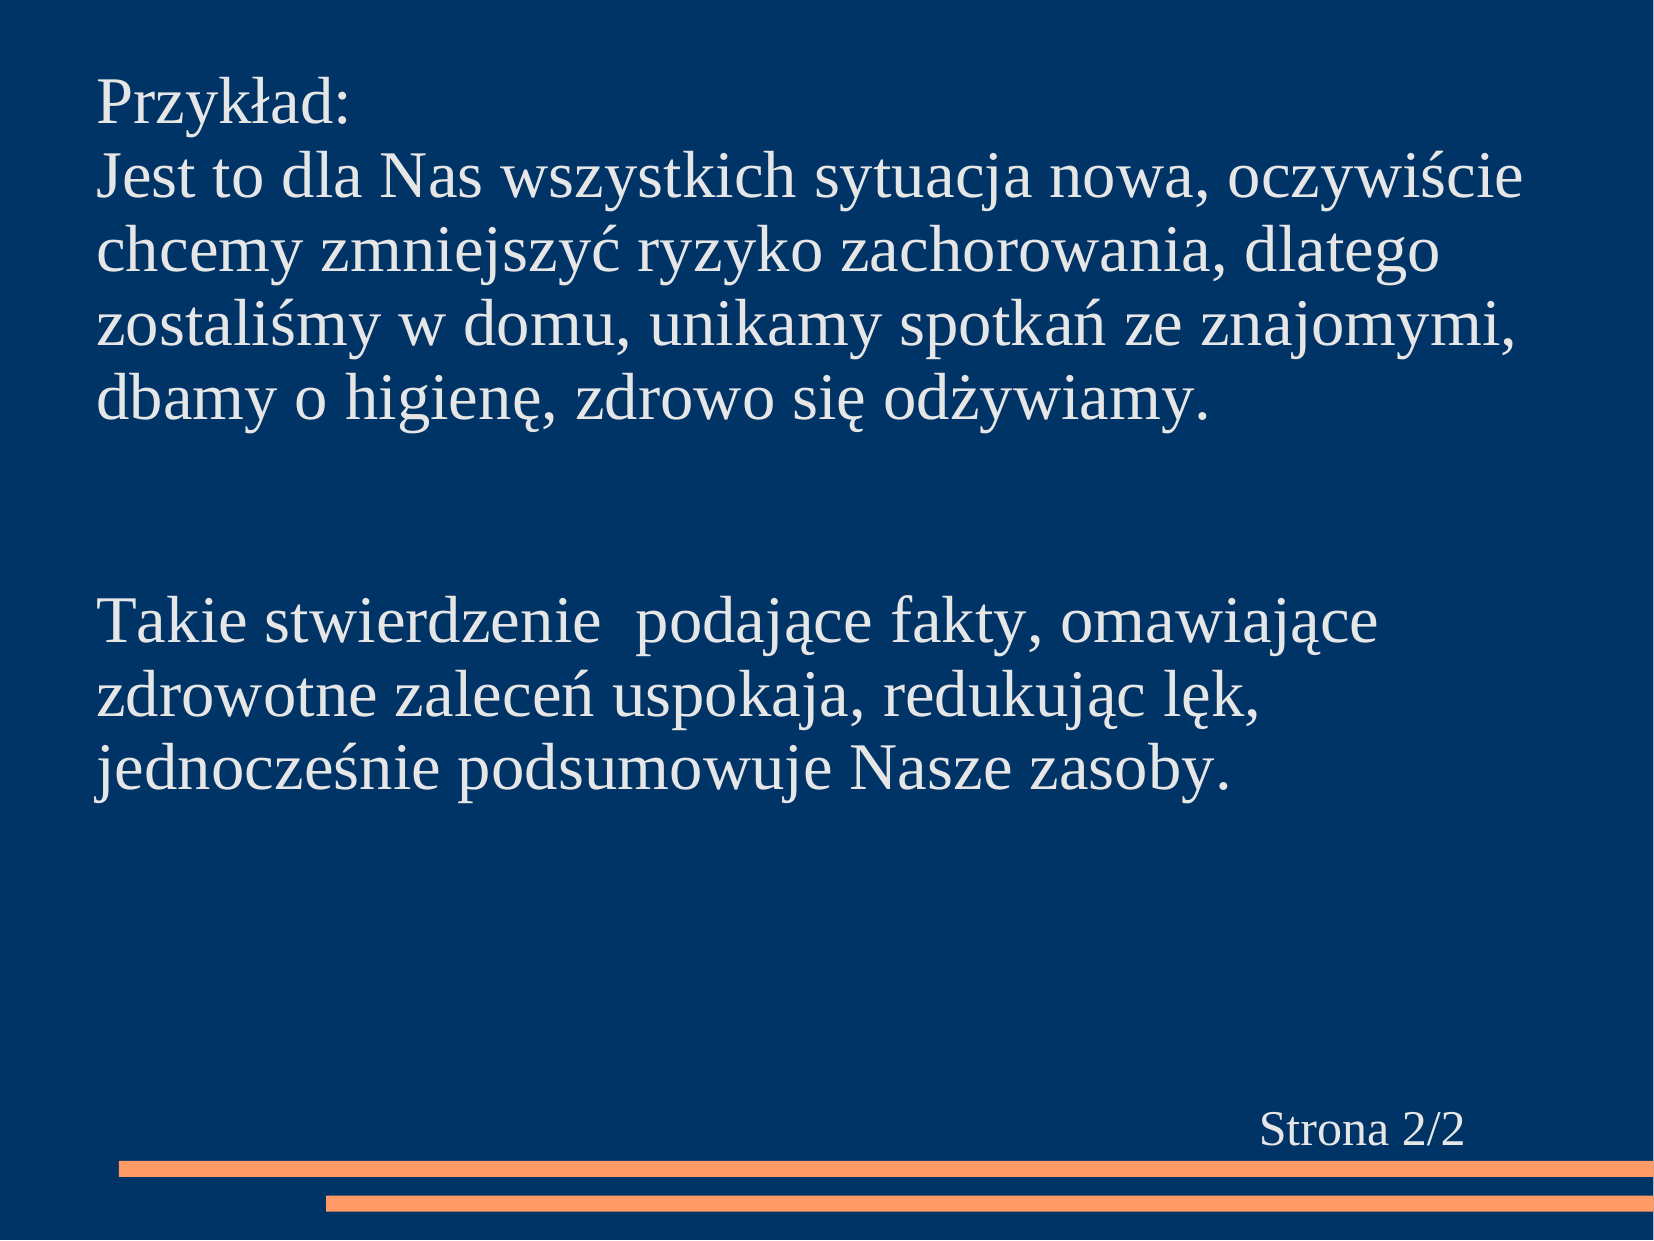

# Przykład:
Jest to dla Nas wszystkich sytuacja nowa, oczywiście chcemy zmniejszyć ryzyko zachorowania, dlatego zostaliśmy w domu, unikamy spotkań ze znajomymi, dbamy o higienę, zdrowo się odżywiamy.
Takie stwierdzenie podające fakty, omawiające zdrowotne zaleceń uspokaja, redukując lęk, jednocześnie podsumowuje Nasze zasoby.
 Strona 2/2